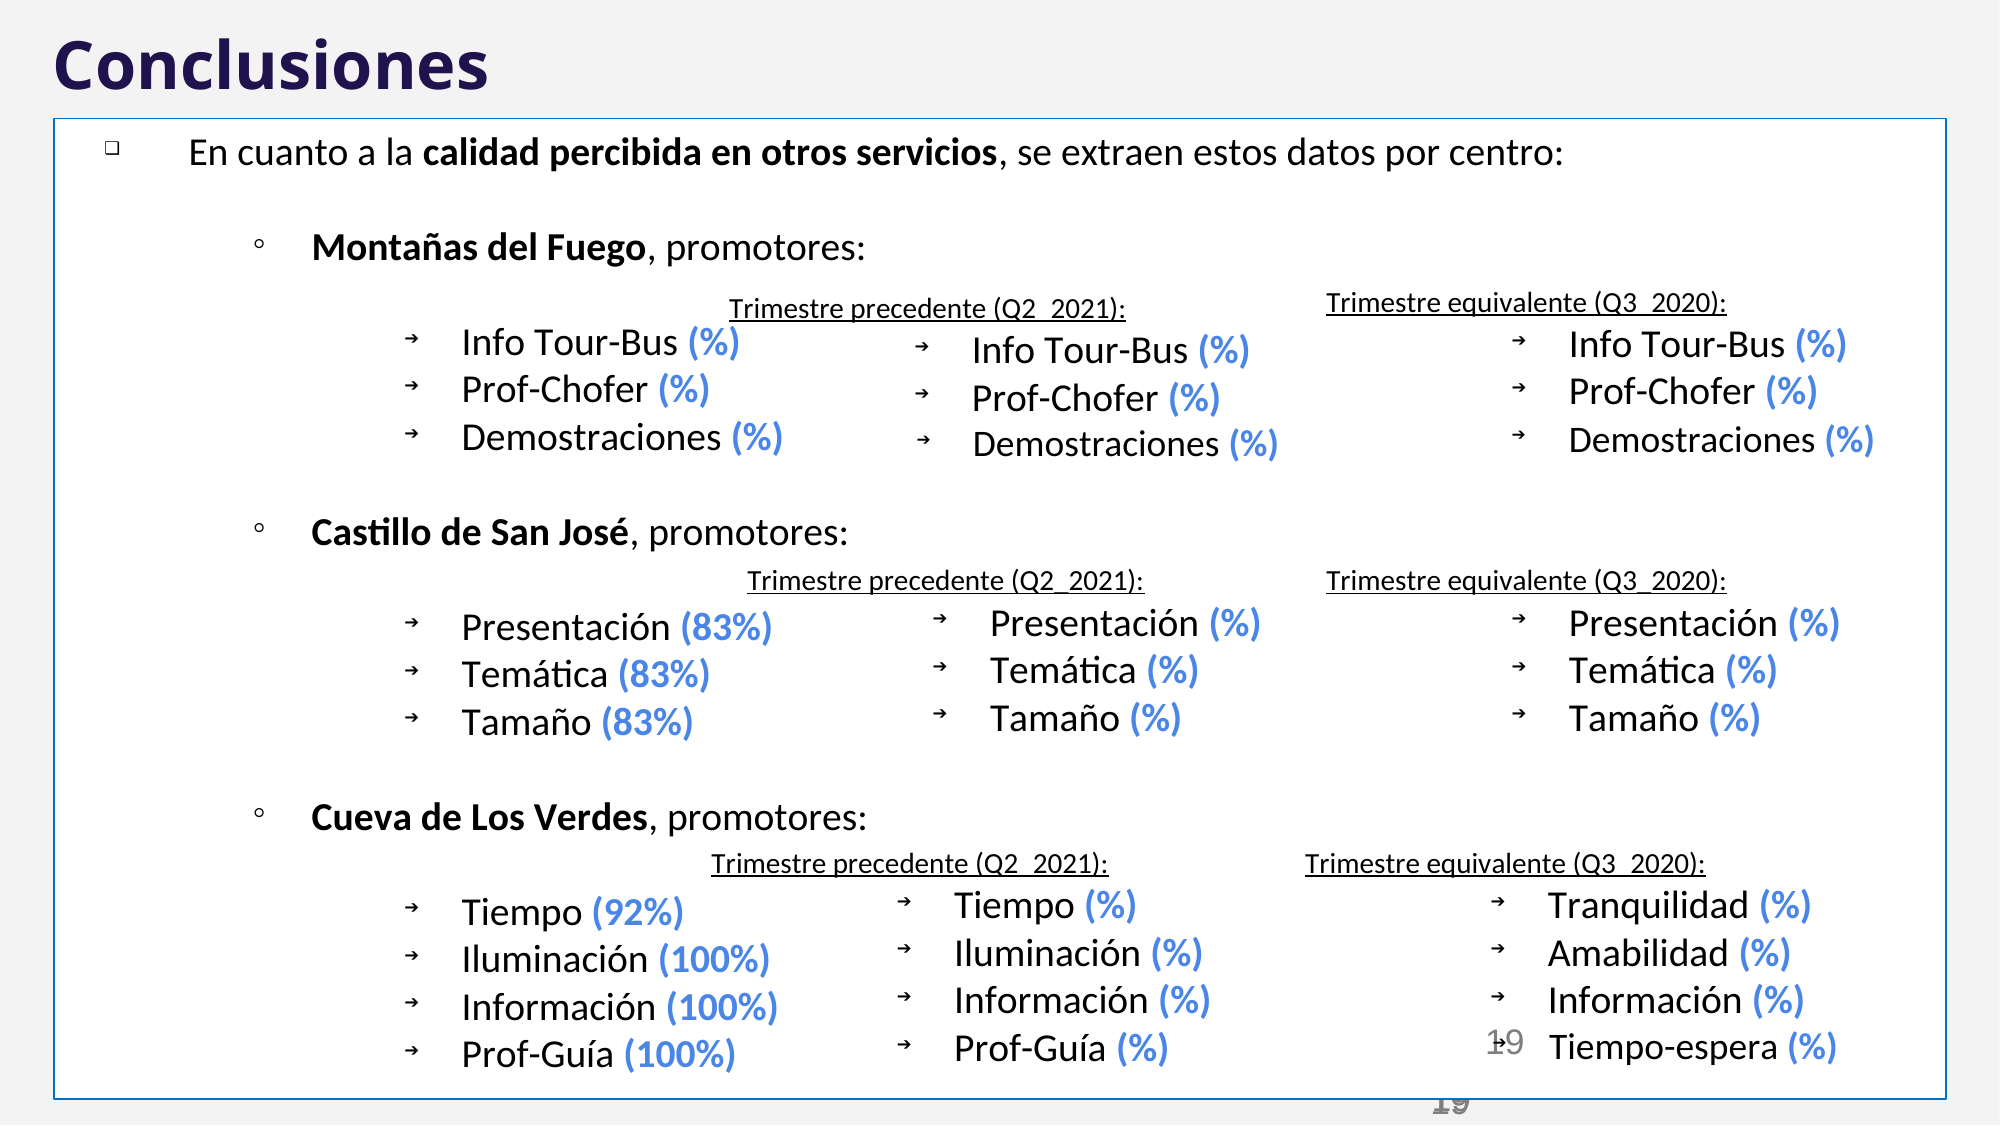

Conclusiones
 En cuanto a la calidad percibida en otros servicios, se extraen estos datos por centro:
Montañas del Fuego, promotores:
Info Tour-Bus (%)
Prof-Chofer (%)
Demostraciones (%)
Castillo de San José, promotores:
Presentación (83%)
Temática (83%)
Tamaño (83%)
Cueva de Los Verdes, promotores:
Tiempo (92%)
Iluminación (100%)
Información (100%)
Prof-Guía (100%)
Trimestre equivalente (Q3_2020):
Info Tour-Bus (%)
Prof-Chofer (%)
Demostraciones (%)
Trimestre precedente (Q2_2021):
Info Tour-Bus (%)
Prof-Chofer (%)
Demostraciones (%)
Trimestre precedente (Q2_2021):
Presentación (%)
Temática (%)
Tamaño (%)
Trimestre equivalente (Q3_2020):
Presentación (%)
Temática (%)
Tamaño (%)
Trimestre precedente (Q2_2021):
Tiempo (%)
Iluminación (%)
Información (%)
Prof-Guía (%)
Trimestre equivalente (Q3_2020):
Tranquilidad (%)
Amabilidad (%)
Información (%)
Tiempo-espera (%)